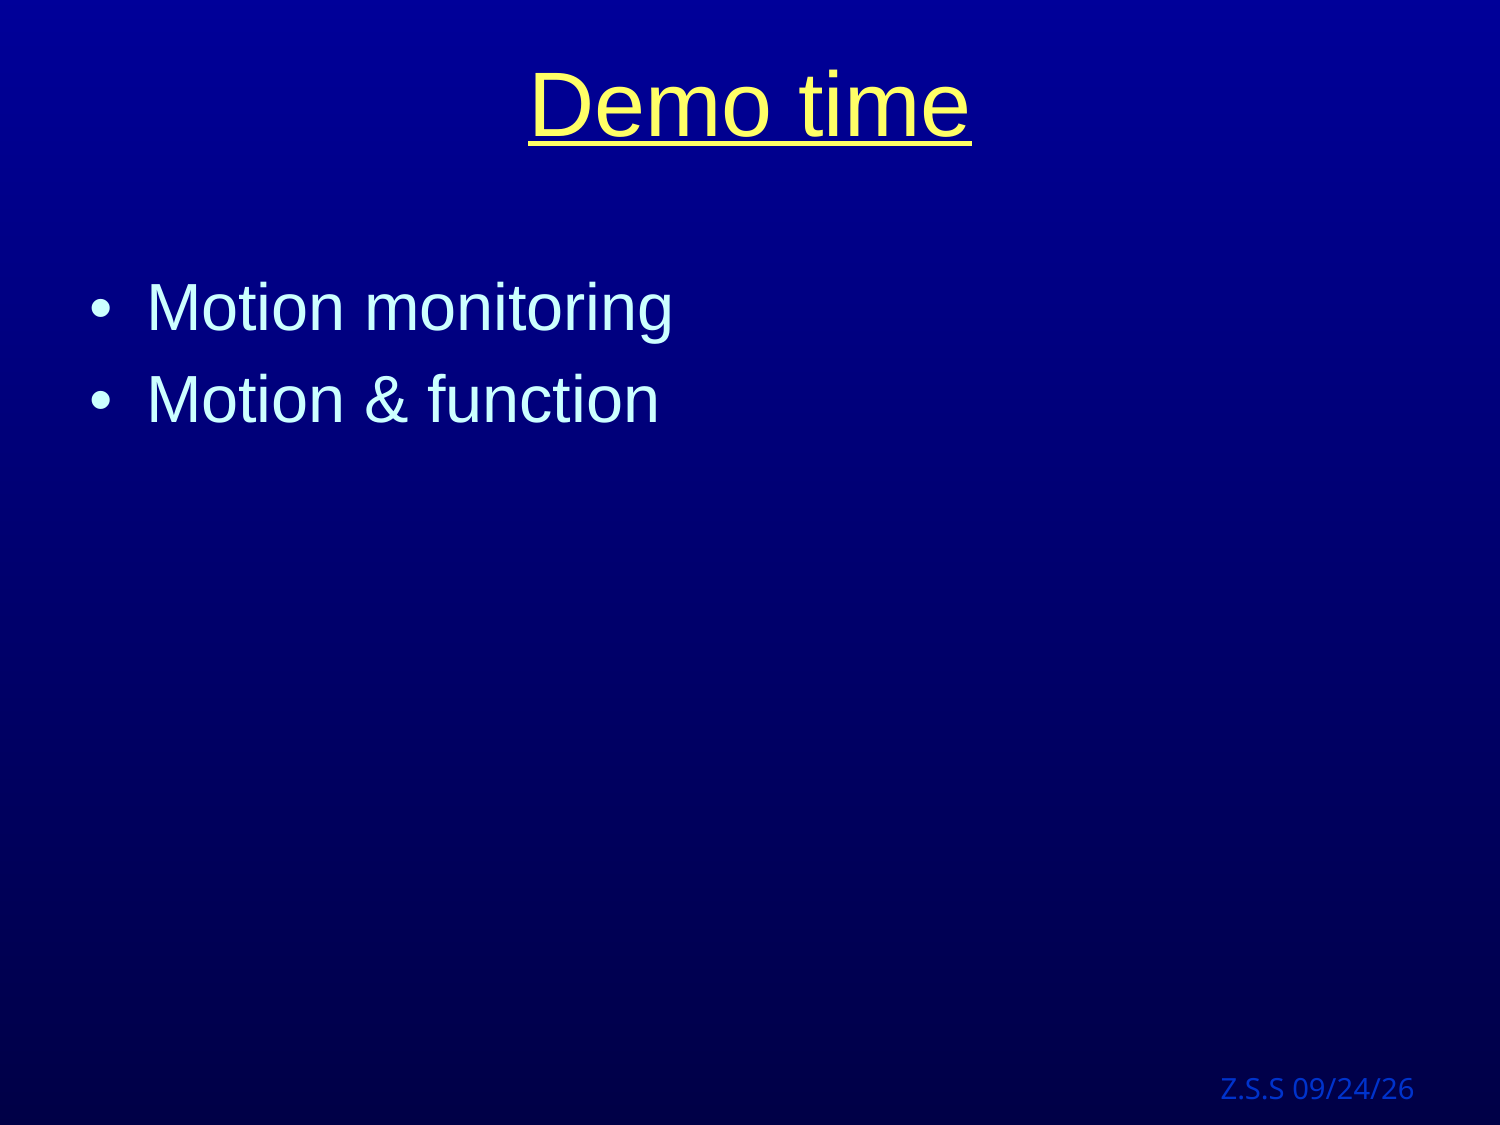

# Demo time
Motion monitoring
Motion & function